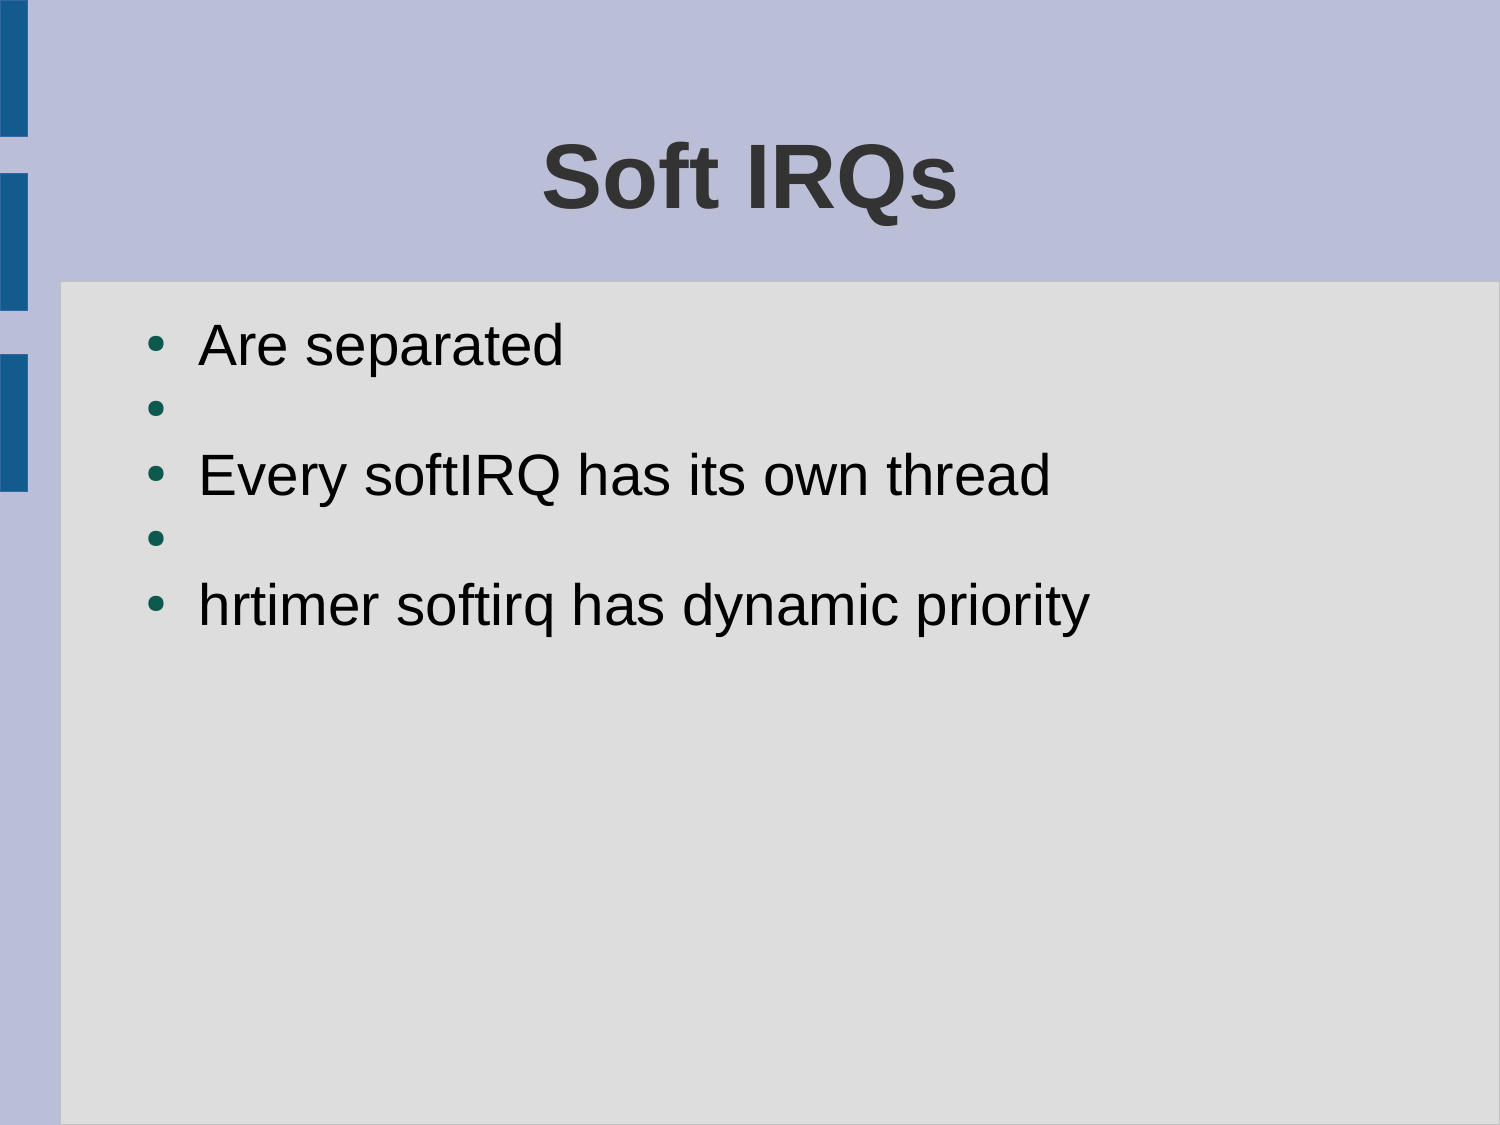

# Soft IRQs
Are separated
Every softIRQ has its own thread
hrtimer softirq has dynamic priority